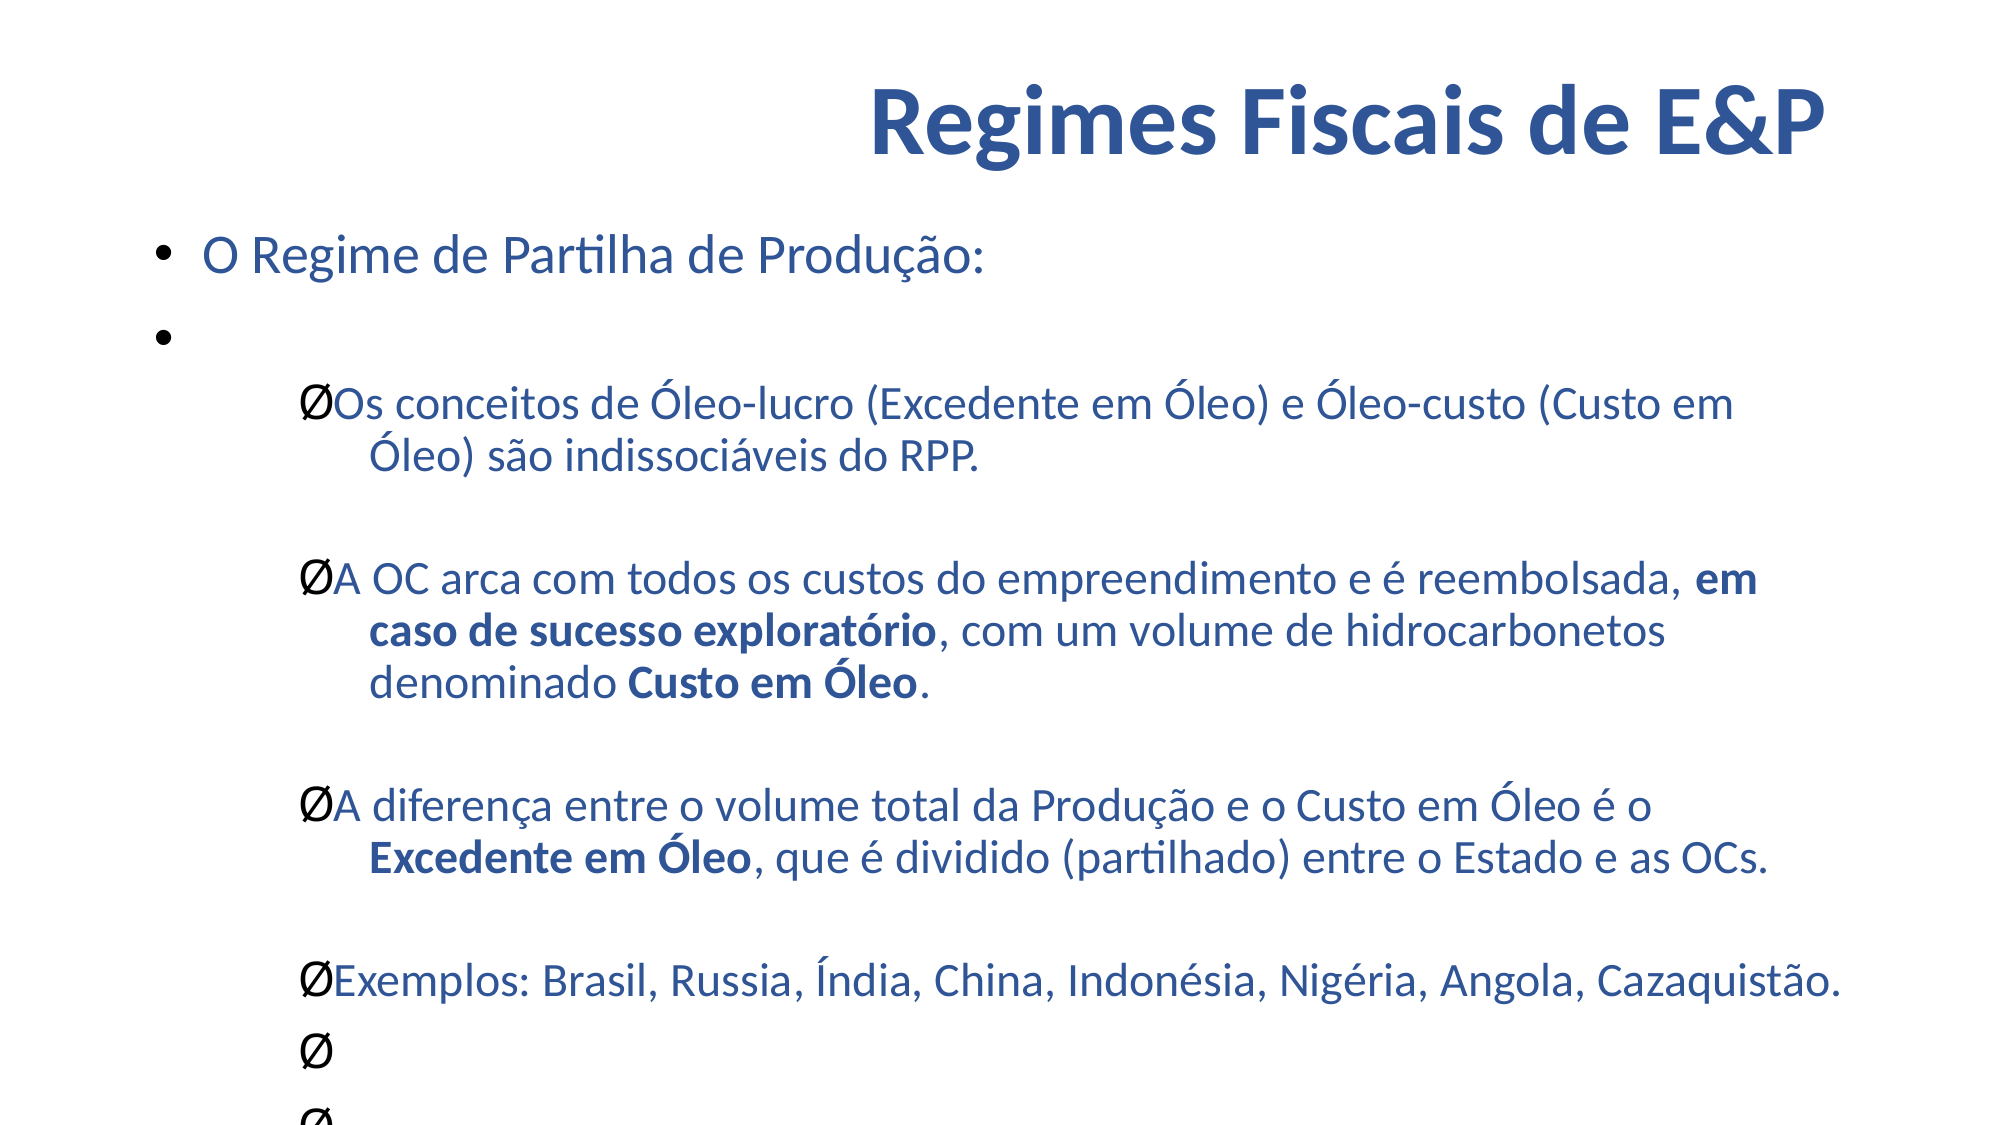

Regimes Fiscais de E&P
# O Regime de Partilha de Produção:
Os conceitos de Óleo-lucro (Excedente em Óleo) e Óleo-custo (Custo em Óleo) são indissociáveis do RPP.
A OC arca com todos os custos do empreendimento e é reembolsada, em caso de sucesso exploratório, com um volume de hidrocarbonetos denominado Custo em Óleo.
A diferença entre o volume total da Produção e o Custo em Óleo é o Excedente em Óleo, que é dividido (partilhado) entre o Estado e as OCs.
Exemplos: Brasil, Russia, Índia, China, Indonésia, Nigéria, Angola, Cazaquistão.